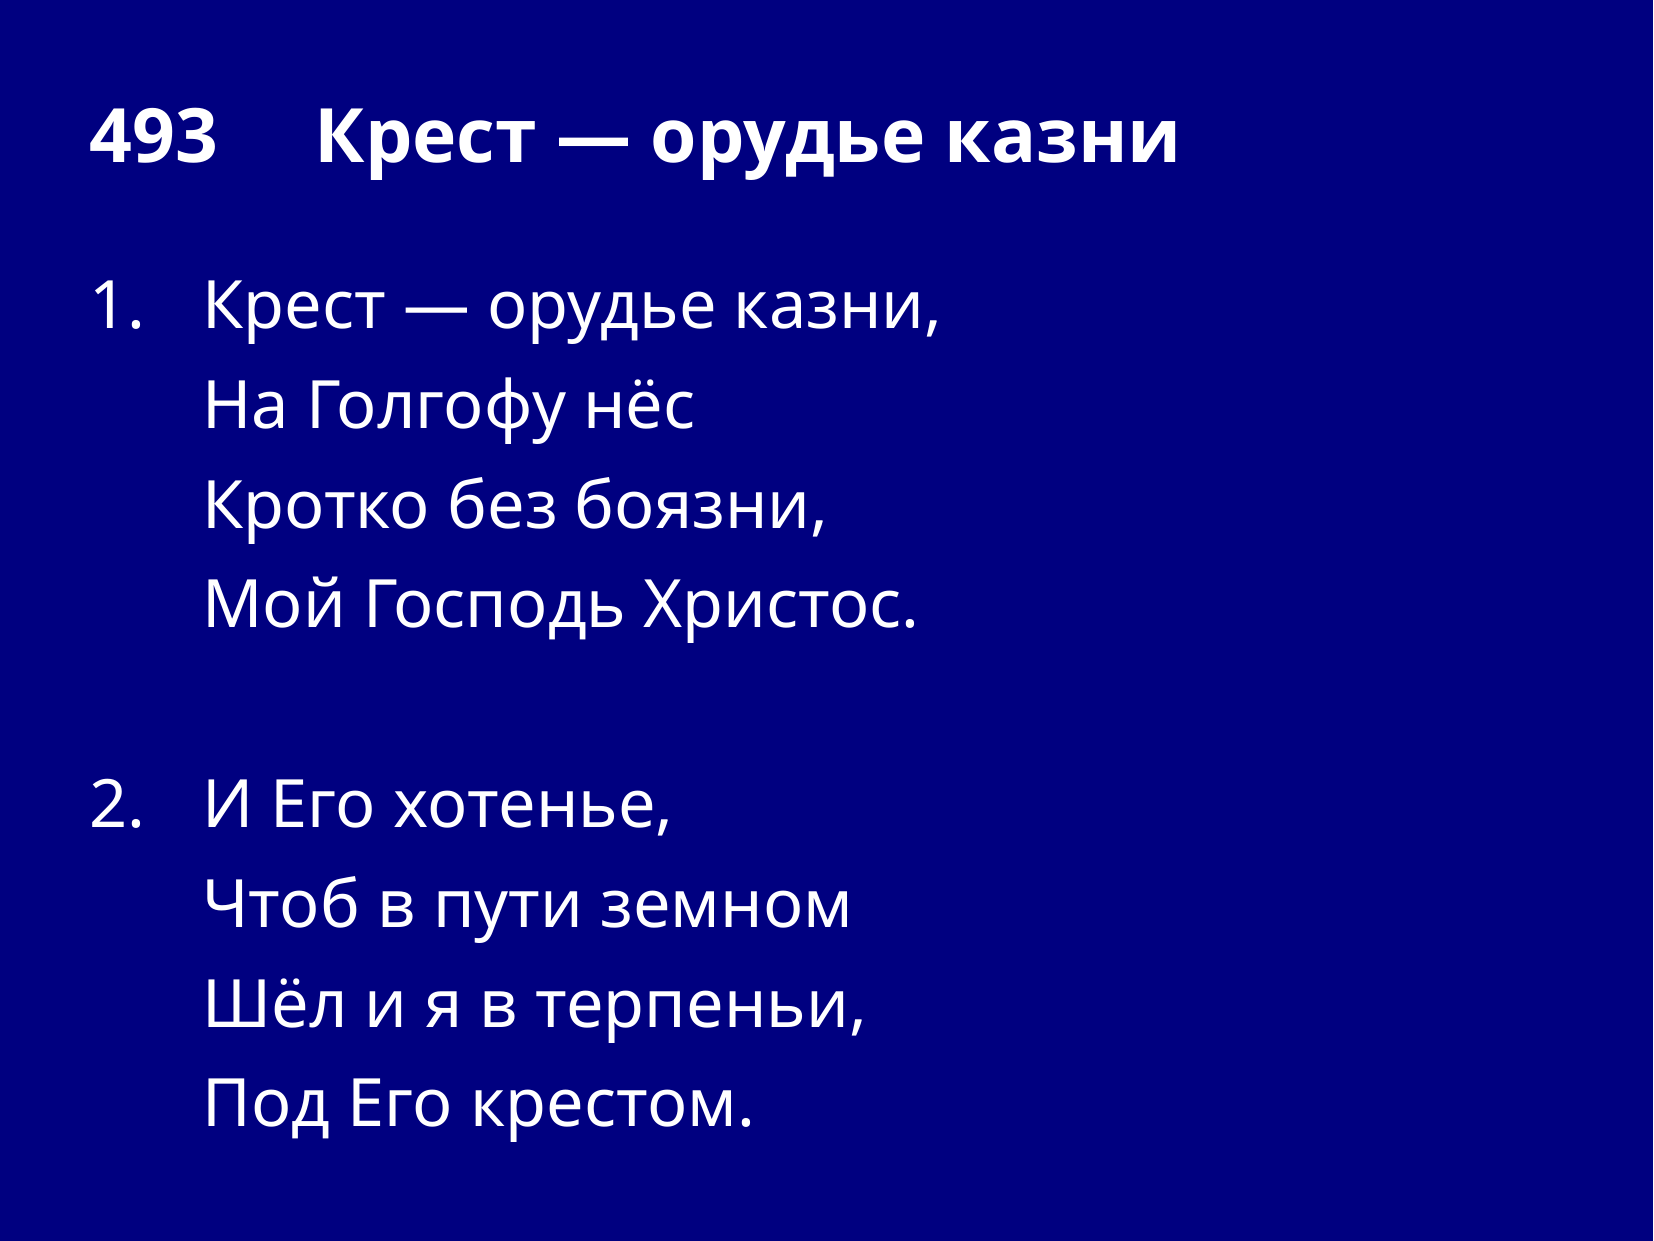

493	Крест — орудье казни
1.	Крест — орудье казни,
	На Голгофу нёс
	Кротко без боязни,
	Мой Господь Христос.
2.	И Его хотенье,
	Чтоб в пути земном
	Шёл и я в терпеньи,
	Под Его крестом.